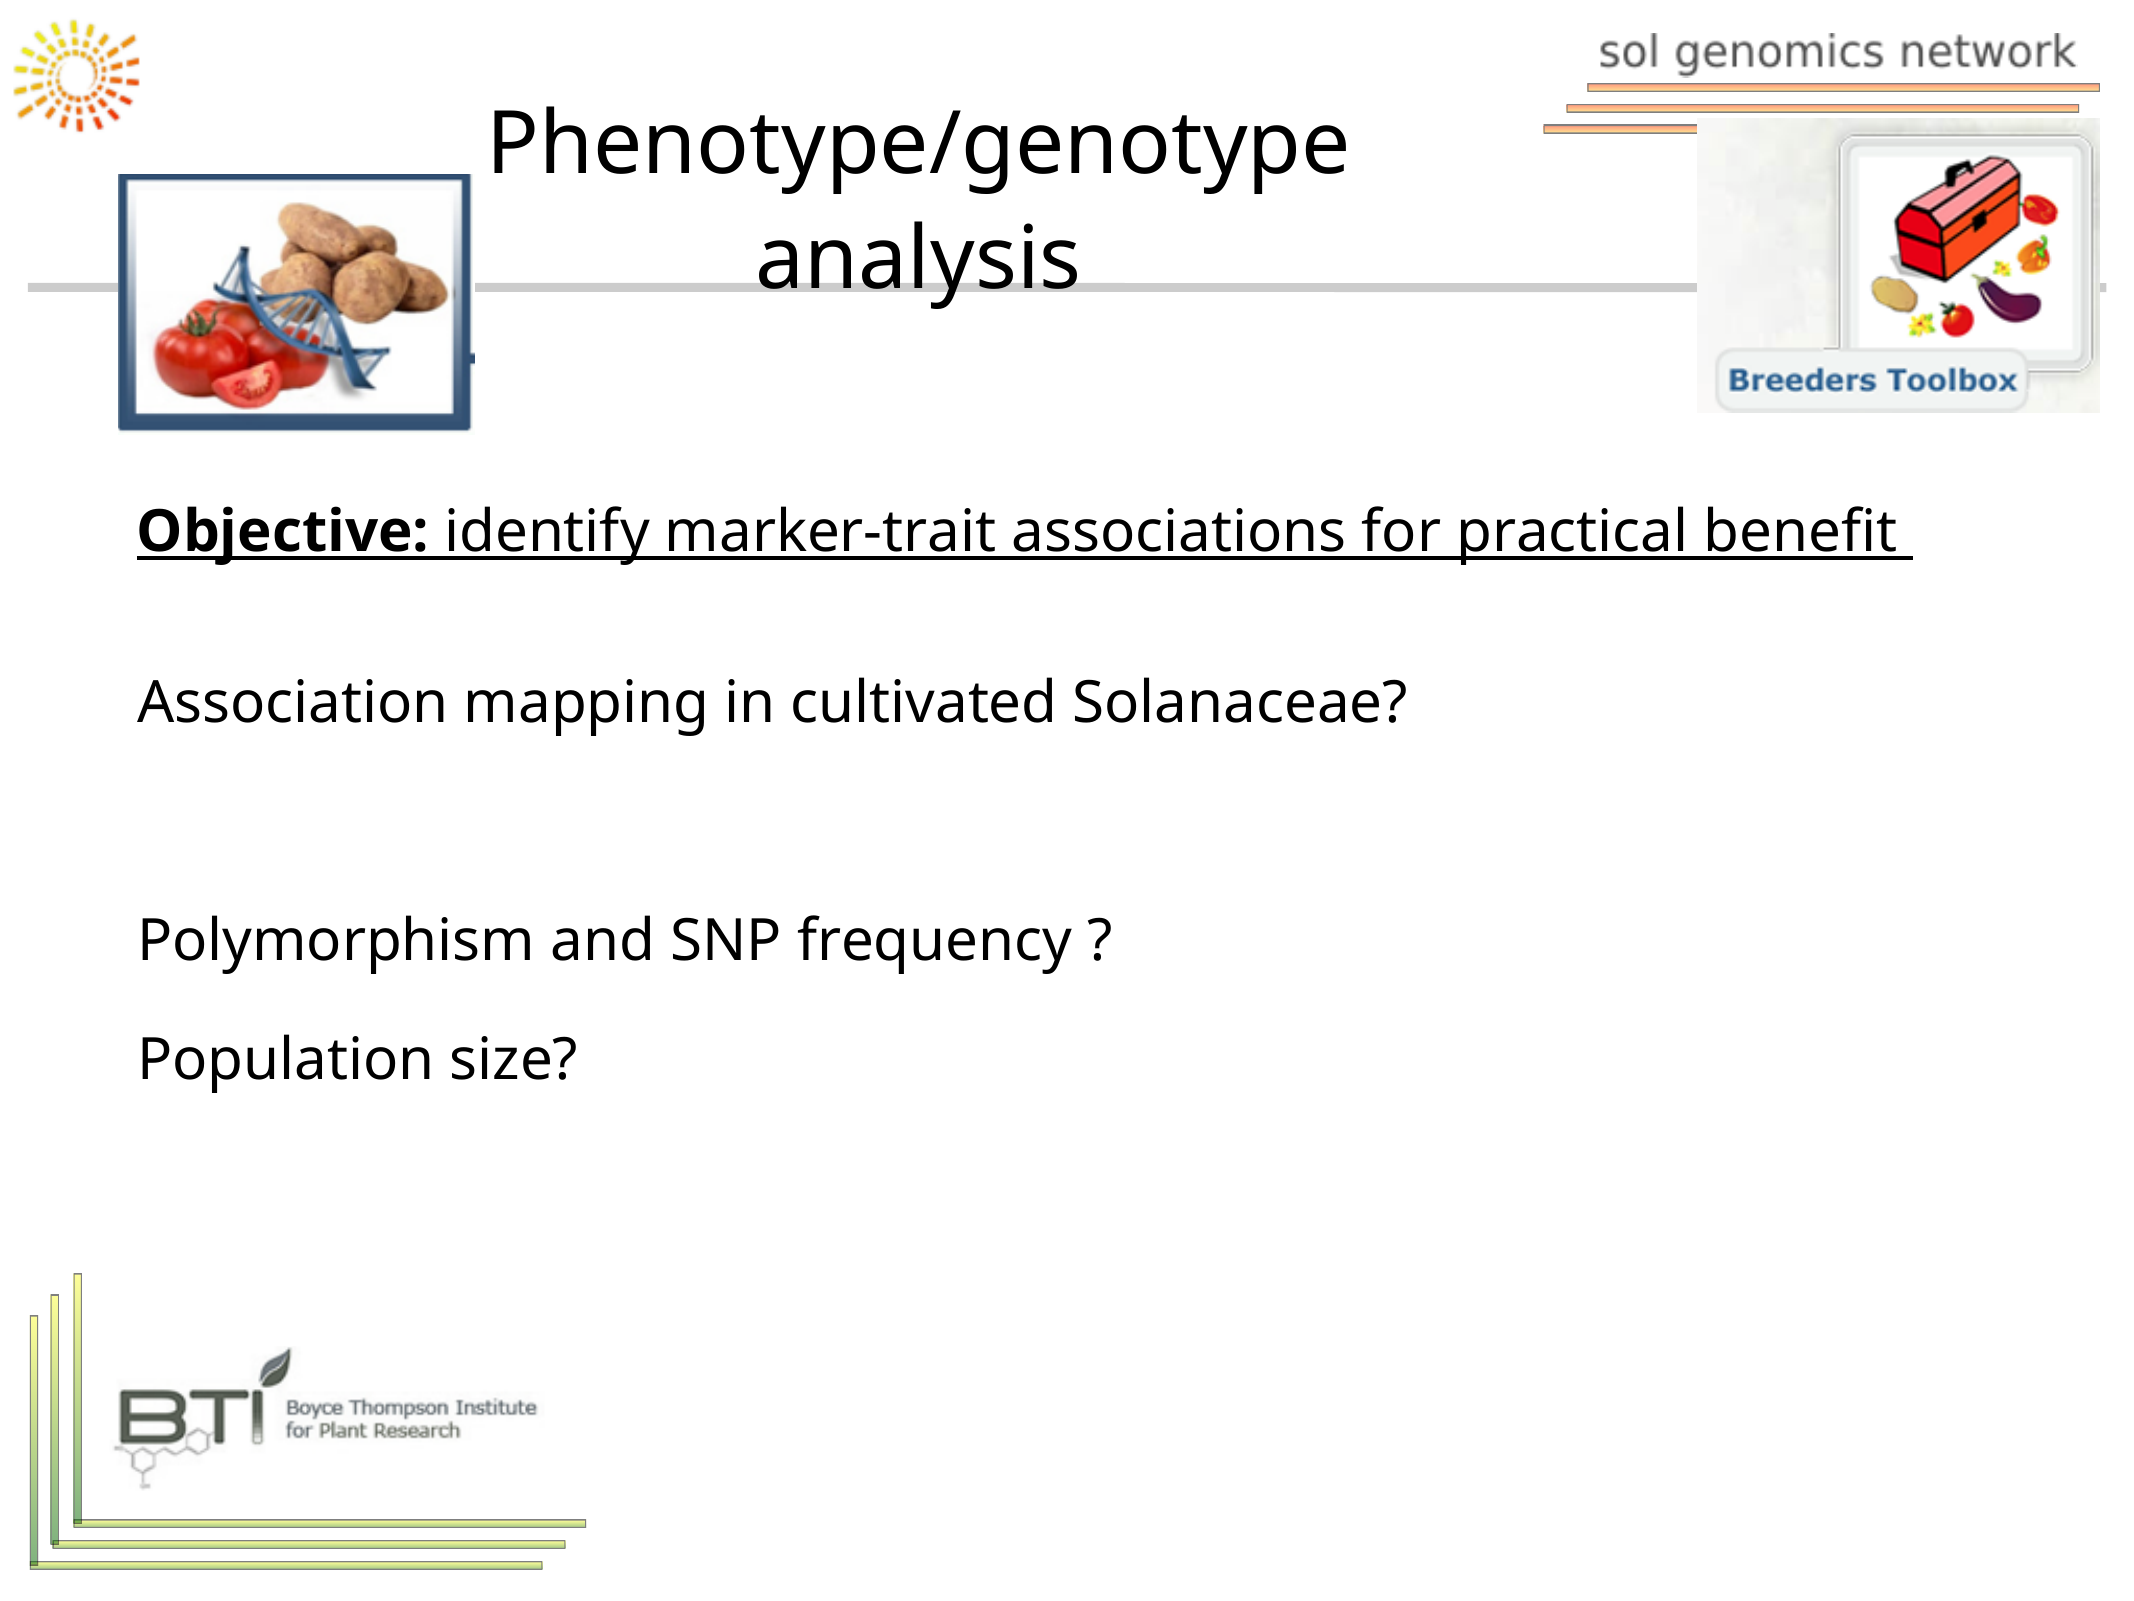

Phenotype/genotype analysis
Objective: identify marker-trait associations for practical benefit
Association mapping in cultivated Solanaceae?
Polymorphism and SNP frequency ?
Population size?